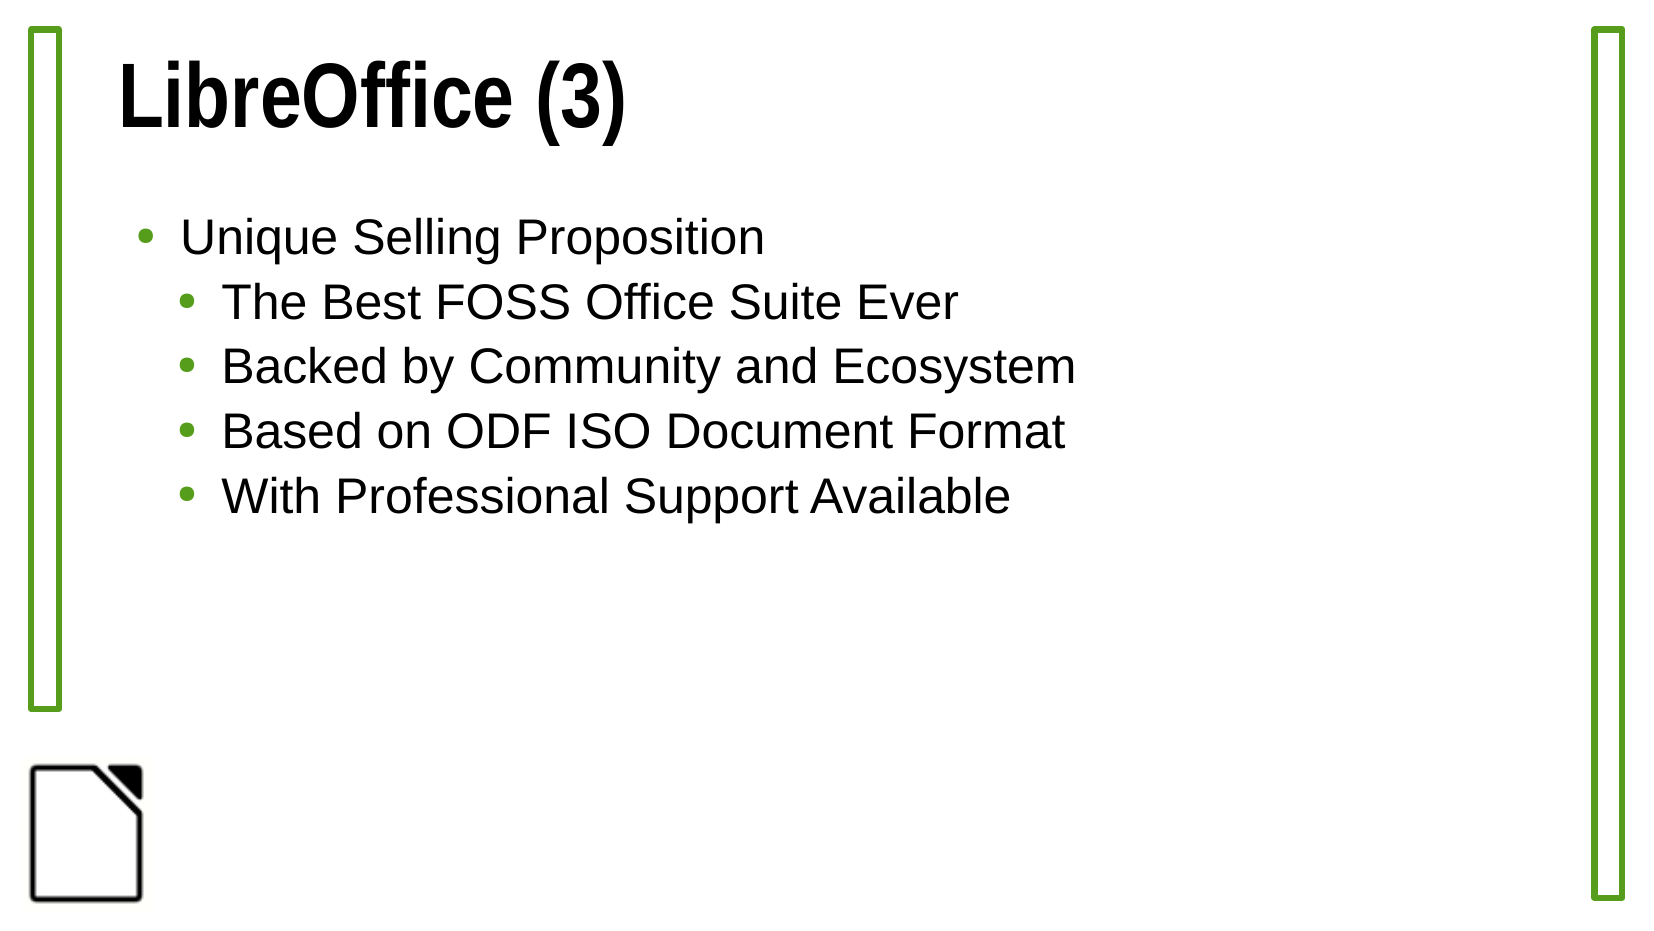

# LibreOffice (3)
Unique Selling Proposition
The Best FOSS Office Suite Ever
Backed by Community and Ecosystem
Based on ODF ISO Document Format
With Professional Support Available